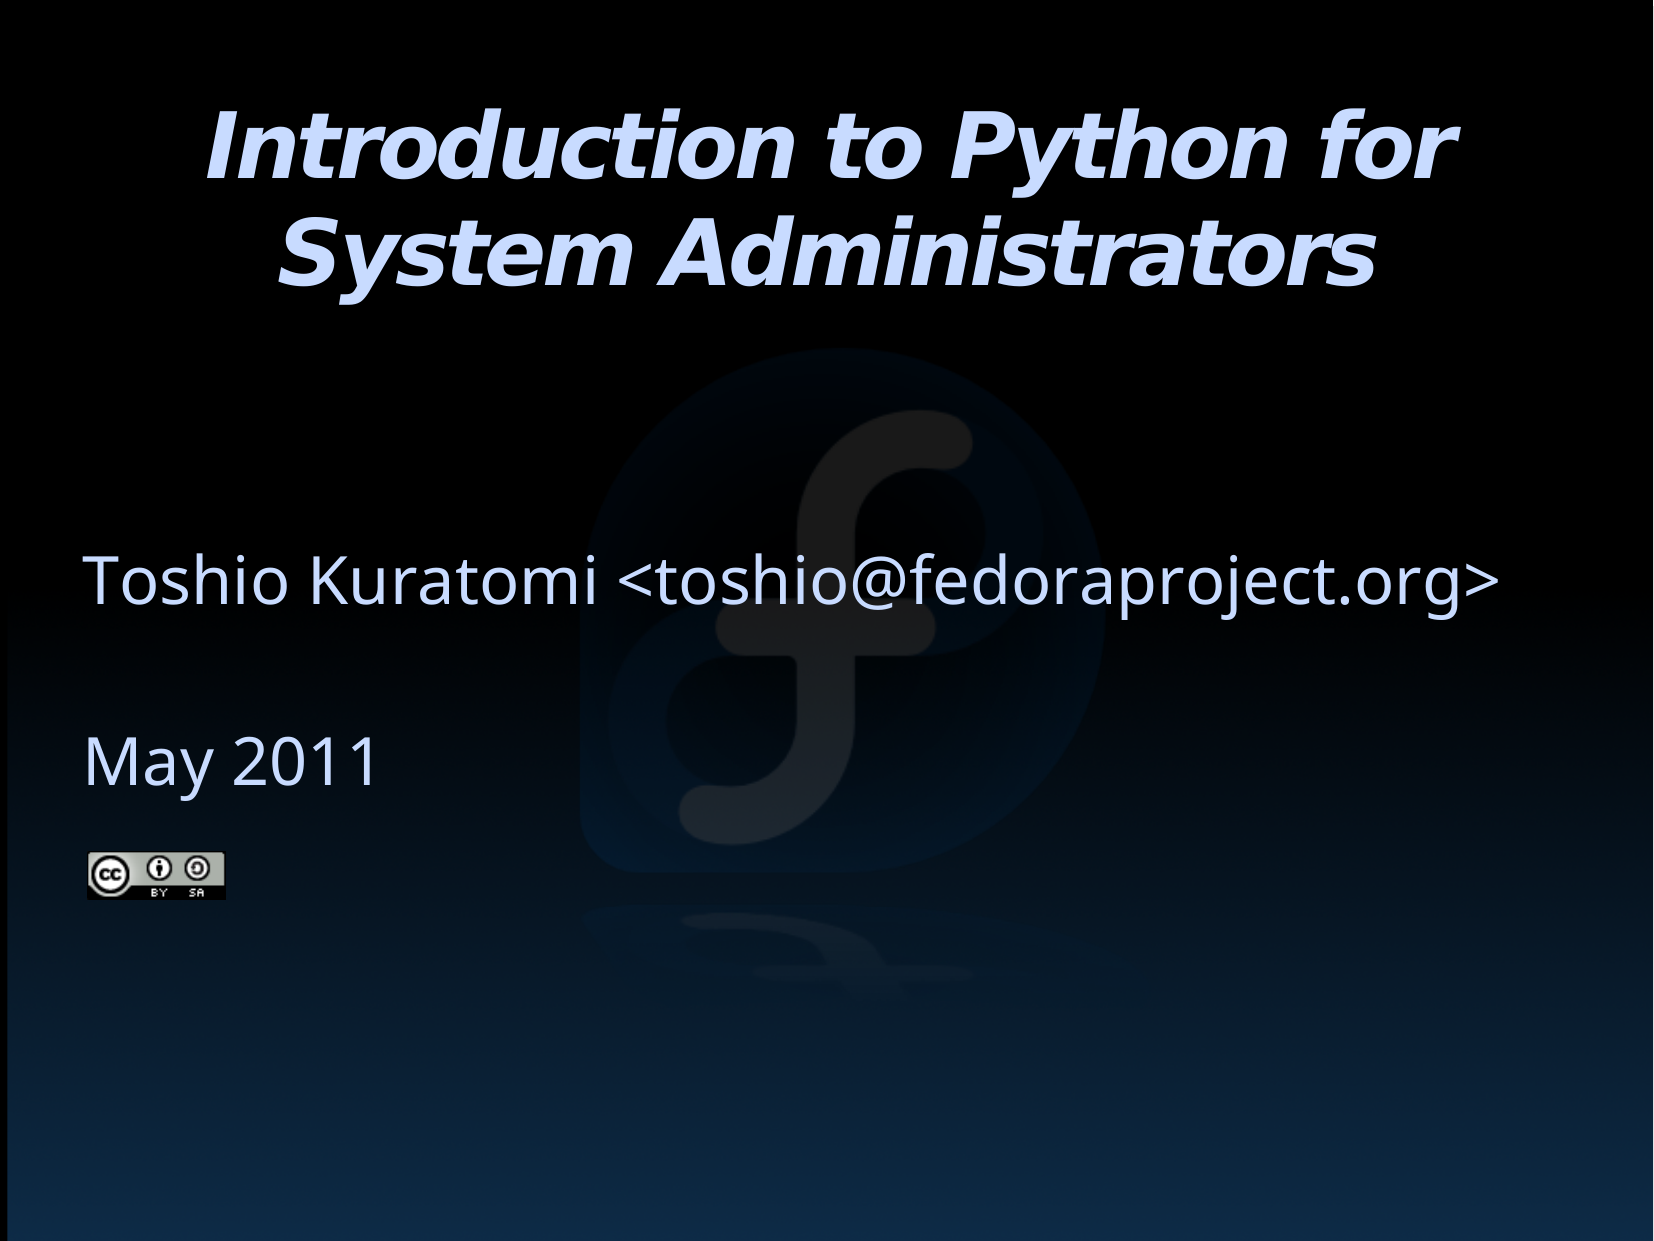

# Introduction to Python for System Administrators
Toshio Kuratomi <toshio@fedoraproject.org>
May 2011